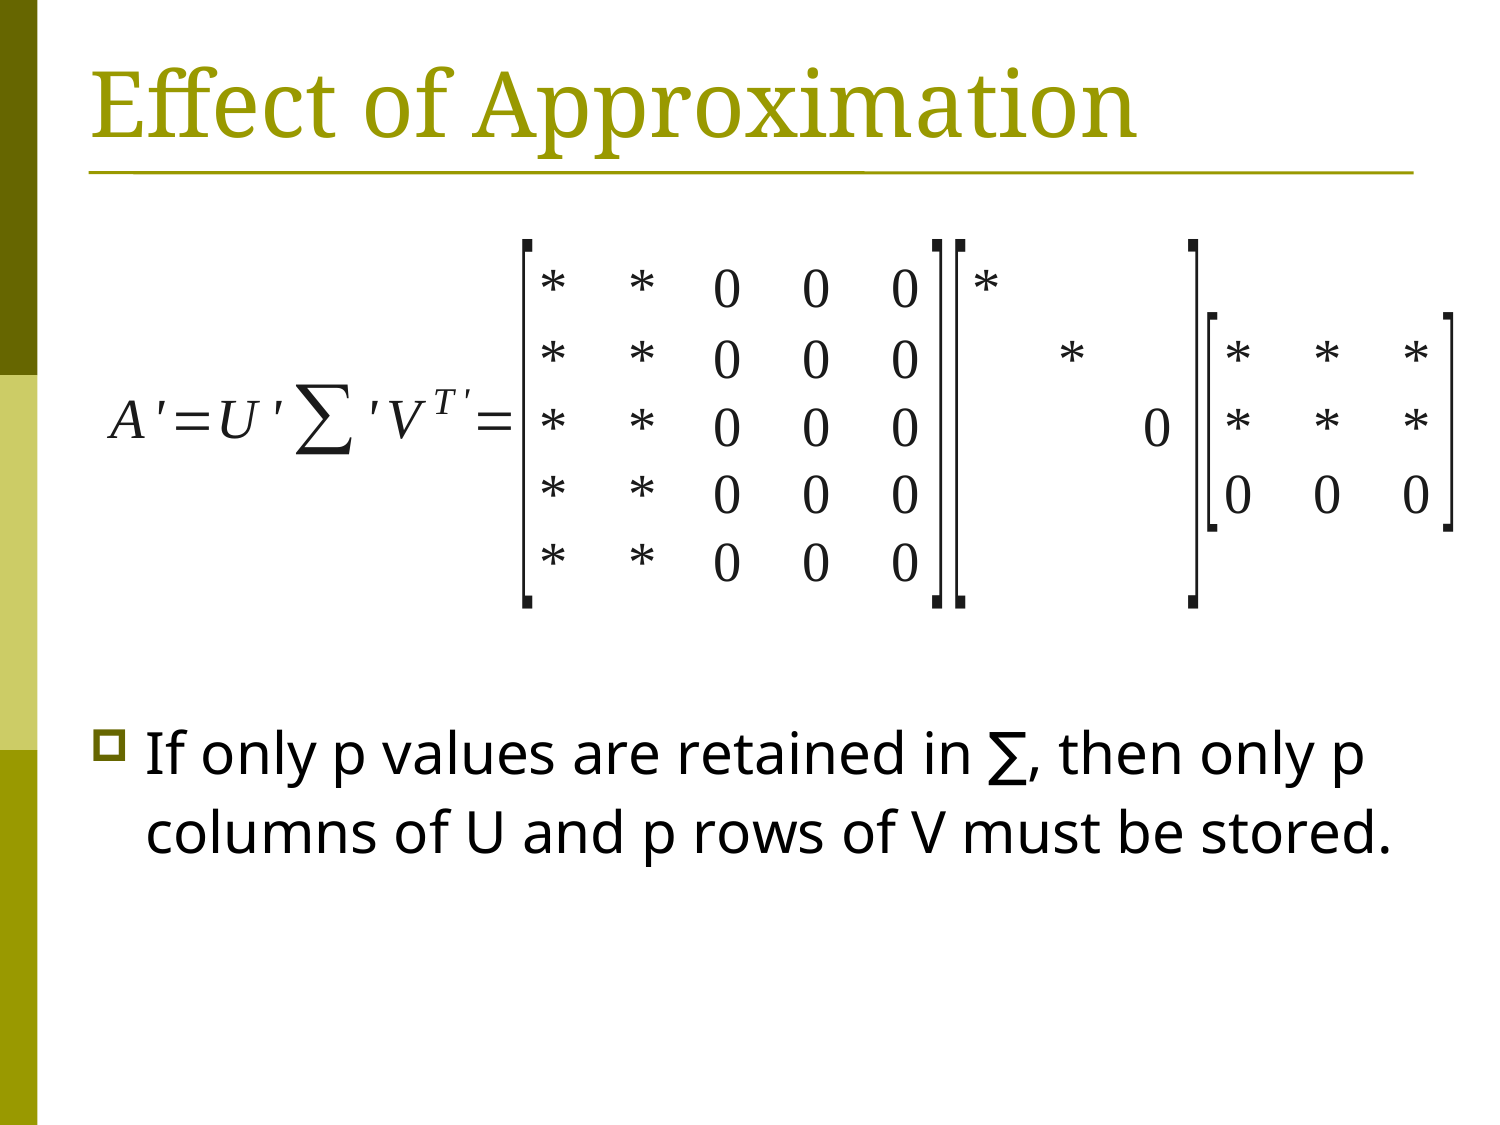

# Effect of Approximation
If only p values are retained in ∑, then only p columns of U and p rows of V must be stored.